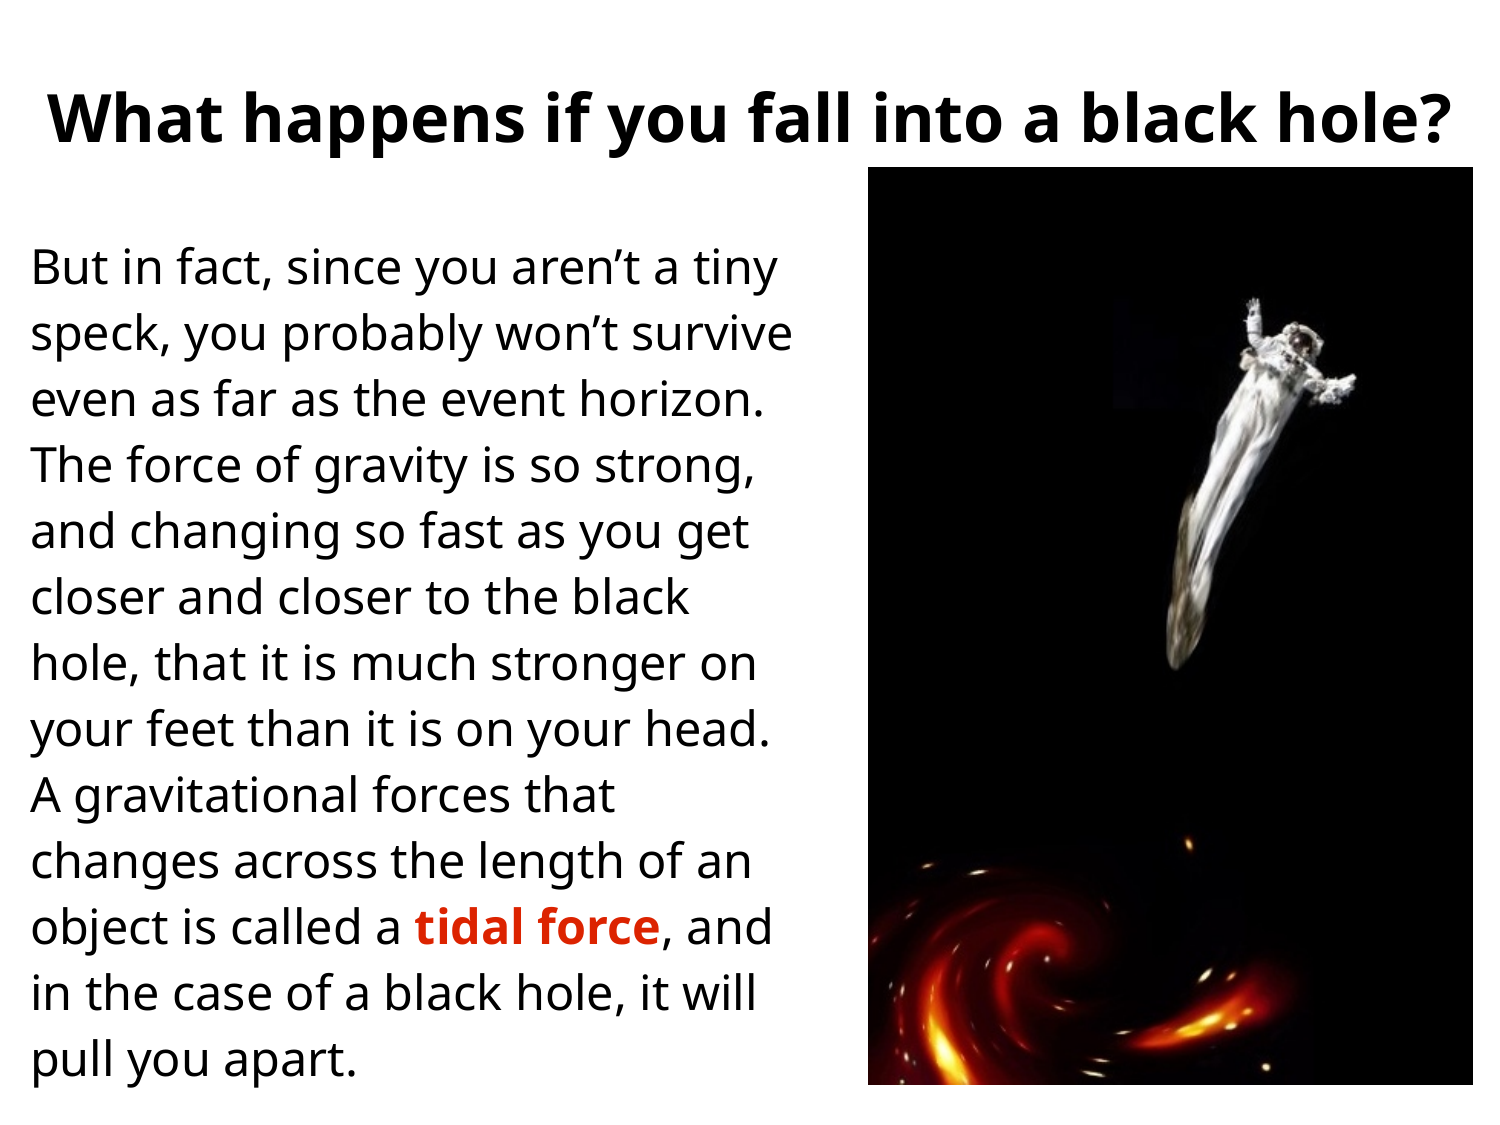

# What happens if you fall into a black hole?
But in fact, since you aren’t a tiny speck, you probably won’t survive even as far as the event horizon. The force of gravity is so strong, and changing so fast as you get closer and closer to the black hole, that it is much stronger on your feet than it is on your head. A gravitational forces that changes across the length of an object is called a tidal force, and in the case of a black hole, it will pull you apart.